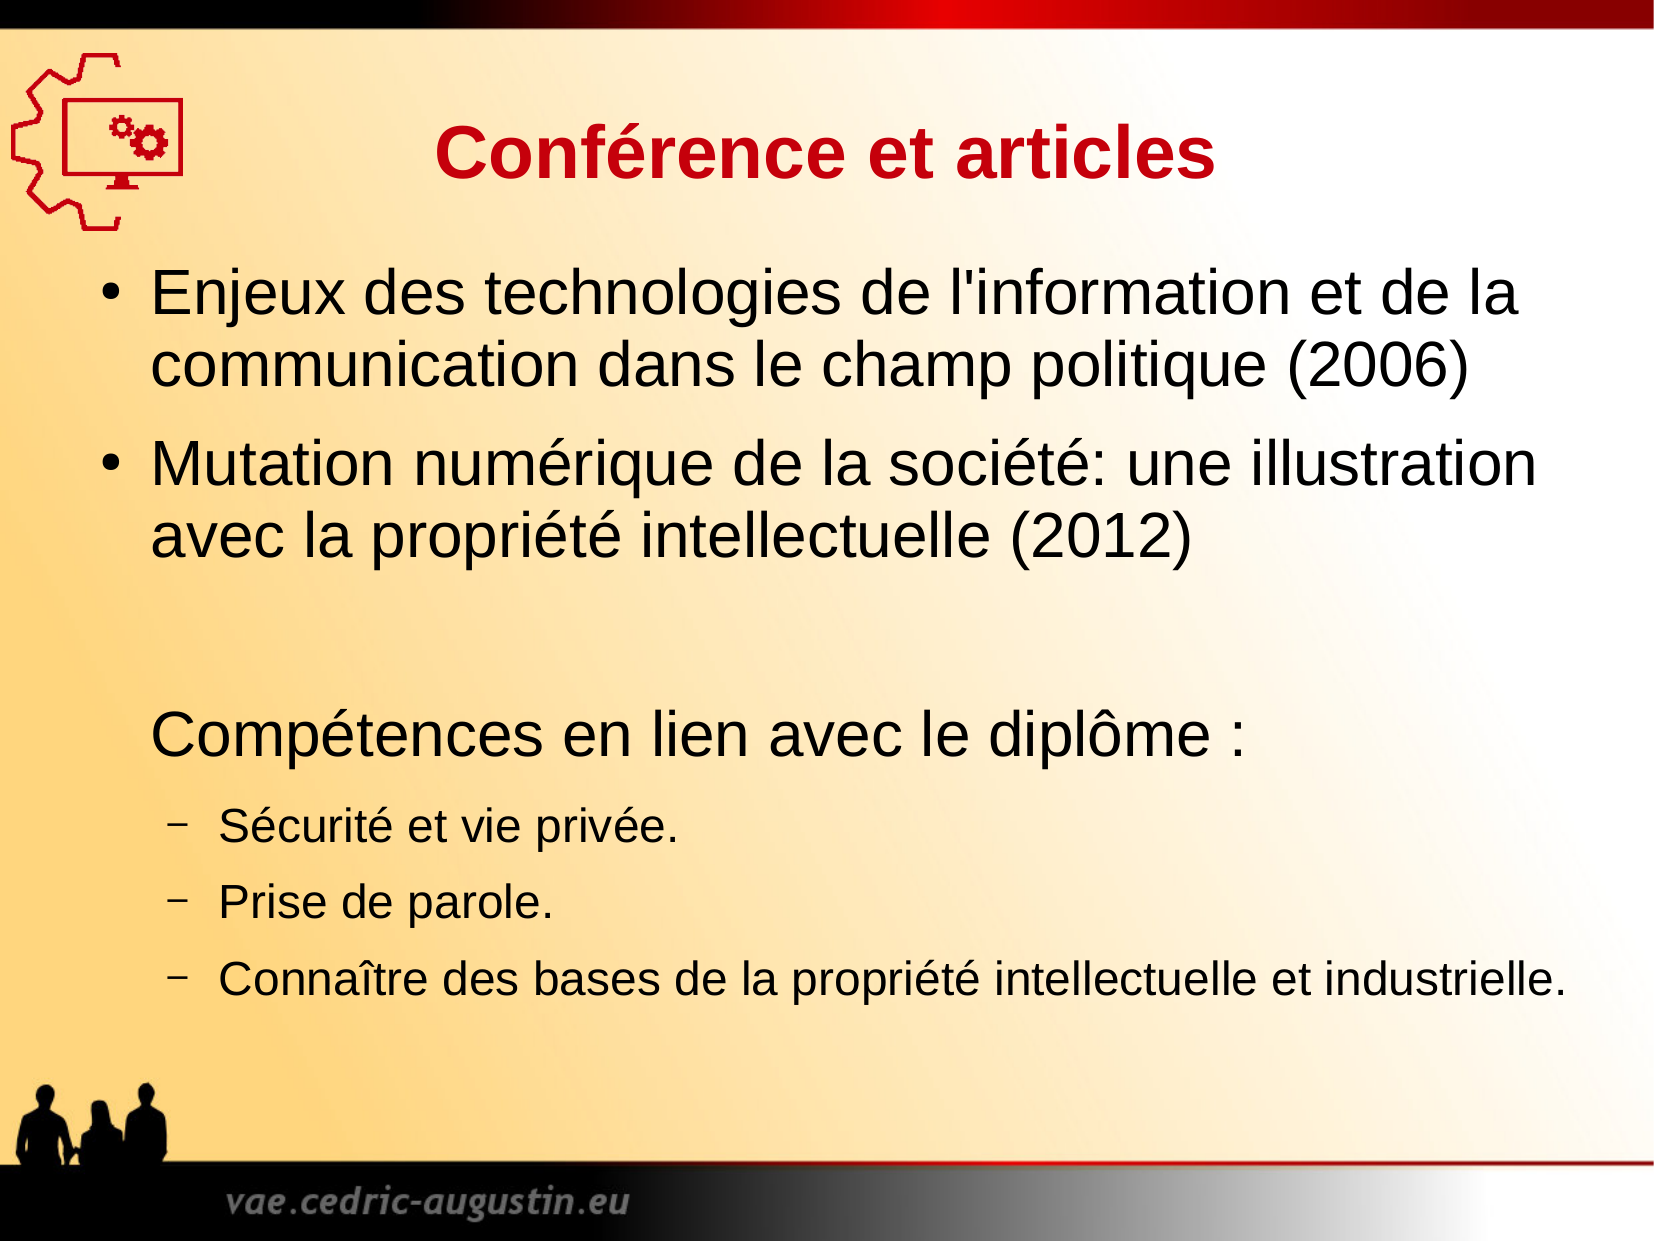

# Conférence et articles
Enjeux des technologies de l'information et de la communication dans le champ politique (2006)
Mutation numérique de la société: une illustration avec la propriété intellectuelle (2012)
Compétences en lien avec le diplôme :
Sécurité et vie privée.
Prise de parole.
Connaître des bases de la propriété intellectuelle et industrielle.